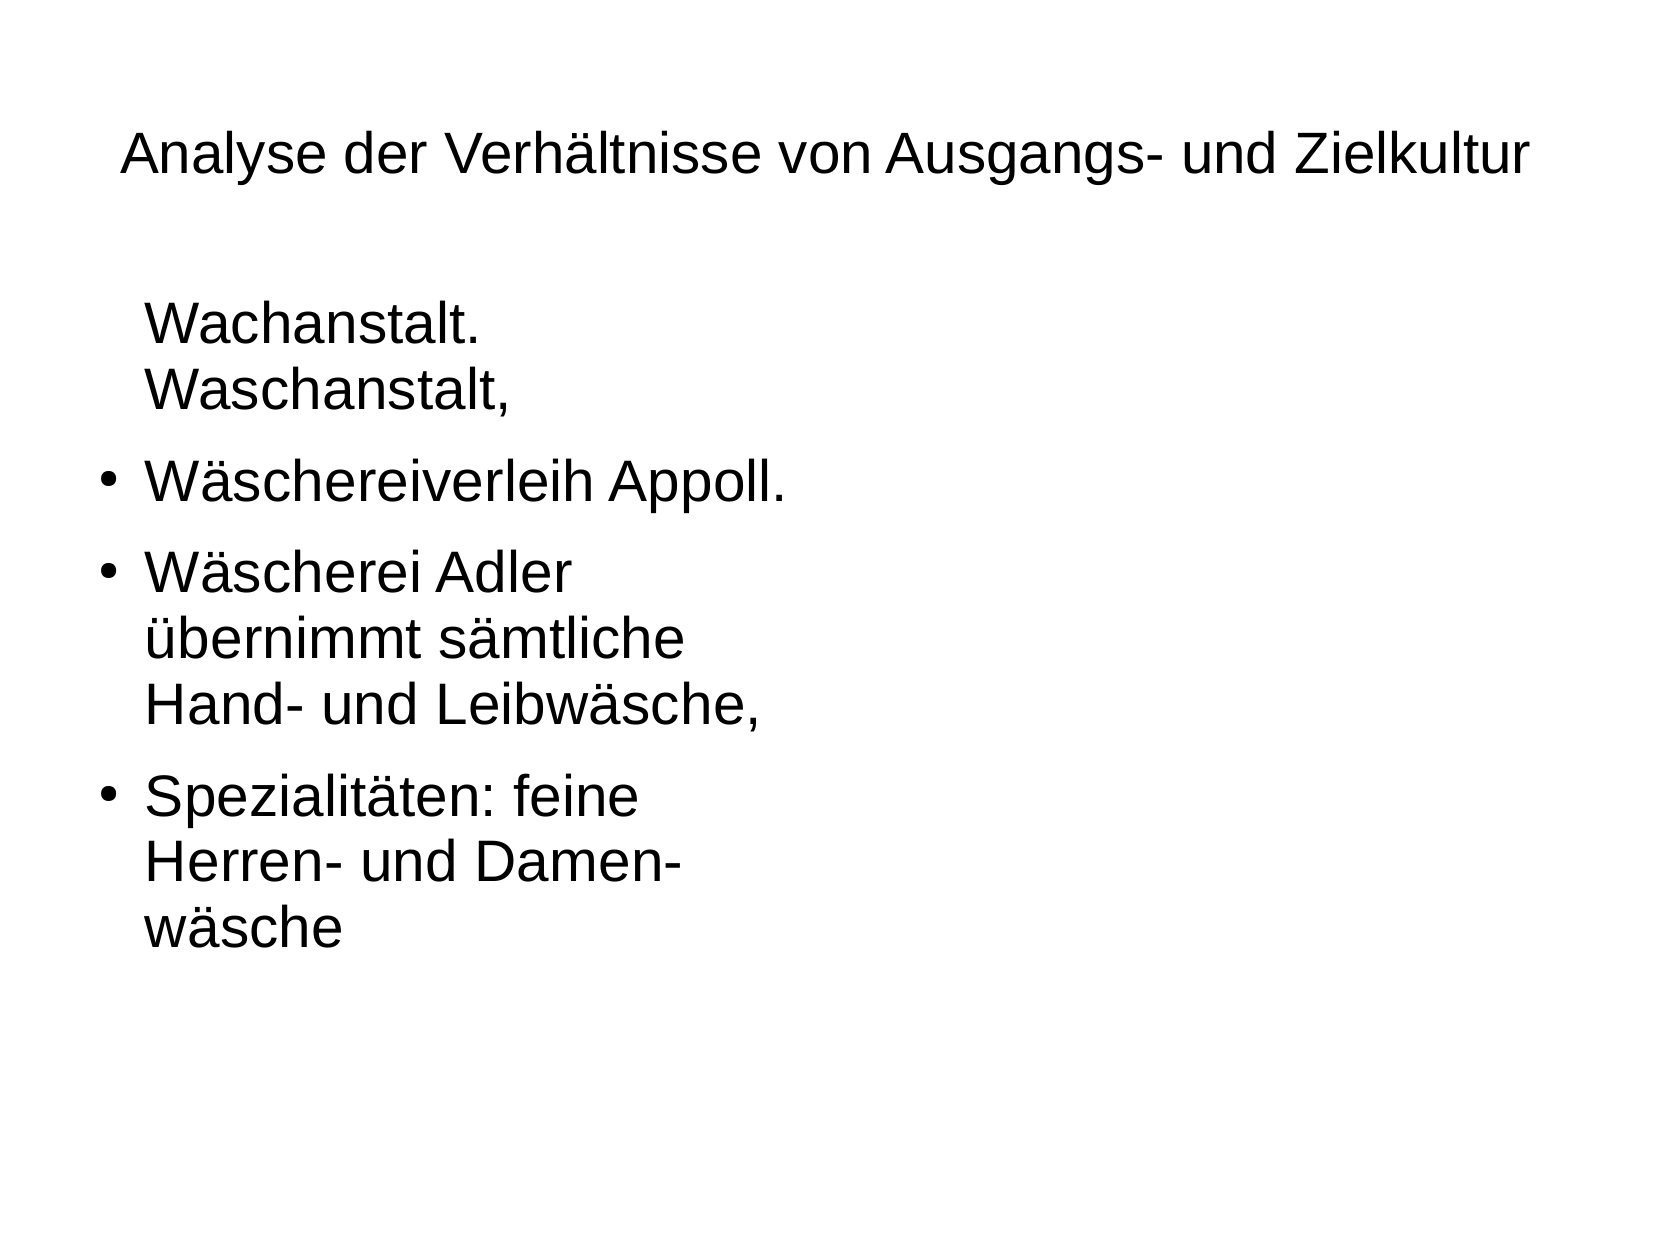

# Analyse der Verhältnisse von Ausgangs- und Zielkultur
Wachanstalt. Waschanstalt,
Wäschereiverleih Appoll.
Wäscherei Adler übernimmt sämtliche Hand- und Leibwäsche,
Spezialitäten: feine Herren- und Damen-wäsche